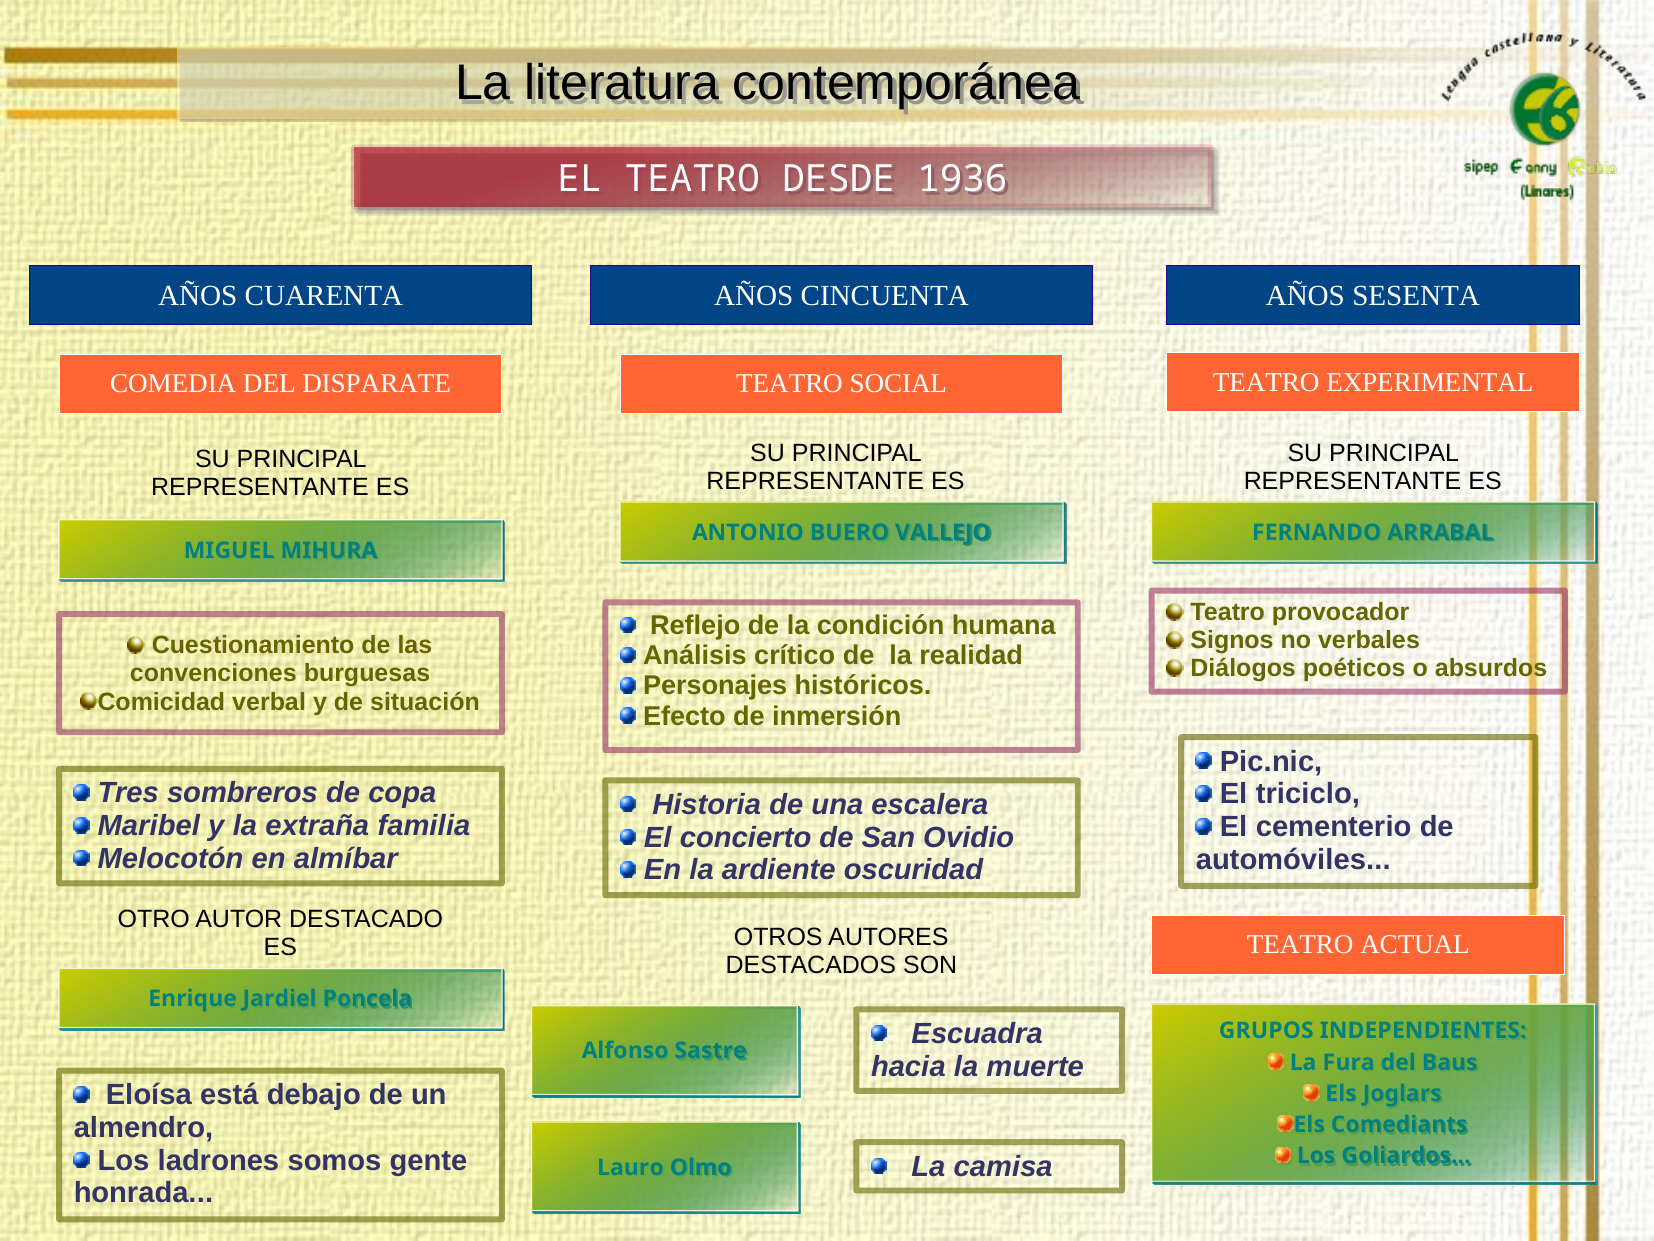

La literatura contemporánea
EL TEATRO DESDE 1936
AÑOS CUARENTA
AÑOS CINCUENTA
AÑOS SESENTA
TEATRO EXPERIMENTAL
COMEDIA DEL DISPARATE
TEATRO SOCIAL
SU PRINCIPAL REPRESENTANTE ES
SU PRINCIPAL REPRESENTANTE ES
SU PRINCIPAL REPRESENTANTE ES
ANTONIO BUERO VALLEJO
FERNANDO ARRABAL
MIGUEL MIHURA
 Teatro provocador
 Signos no verbales
 Diálogos poéticos o absurdos
 Reflejo de la condición humana
 Análisis crítico de la realidad
 Personajes históricos.
 Efecto de inmersión
 Cuestionamiento de las convenciones burguesas
Comicidad verbal y de situación
 Pic.nic,
 El triciclo,
 El cementerio de automóviles...
 Tres sombreros de copa
 Maribel y la extraña familia
 Melocotón en almíbar
 Historia de una escalera
 El concierto de San Ovidio
 En la ardiente oscuridad
OTRO AUTOR DESTACADO ES
OTROS AUTORES DESTACADOS SON
TEATRO ACTUAL
Enrique Jardiel Poncela
GRUPOS INDEPENDIENTES:
 La Fura del Baus
 Els Joglars
Els Comediants
 Los Goliardos...
Alfonso Sastre
 Escuadra hacia la muerte
 Eloísa está debajo de un almendro,
 Los ladrones somos gente honrada...
Lauro Olmo
 La camisa